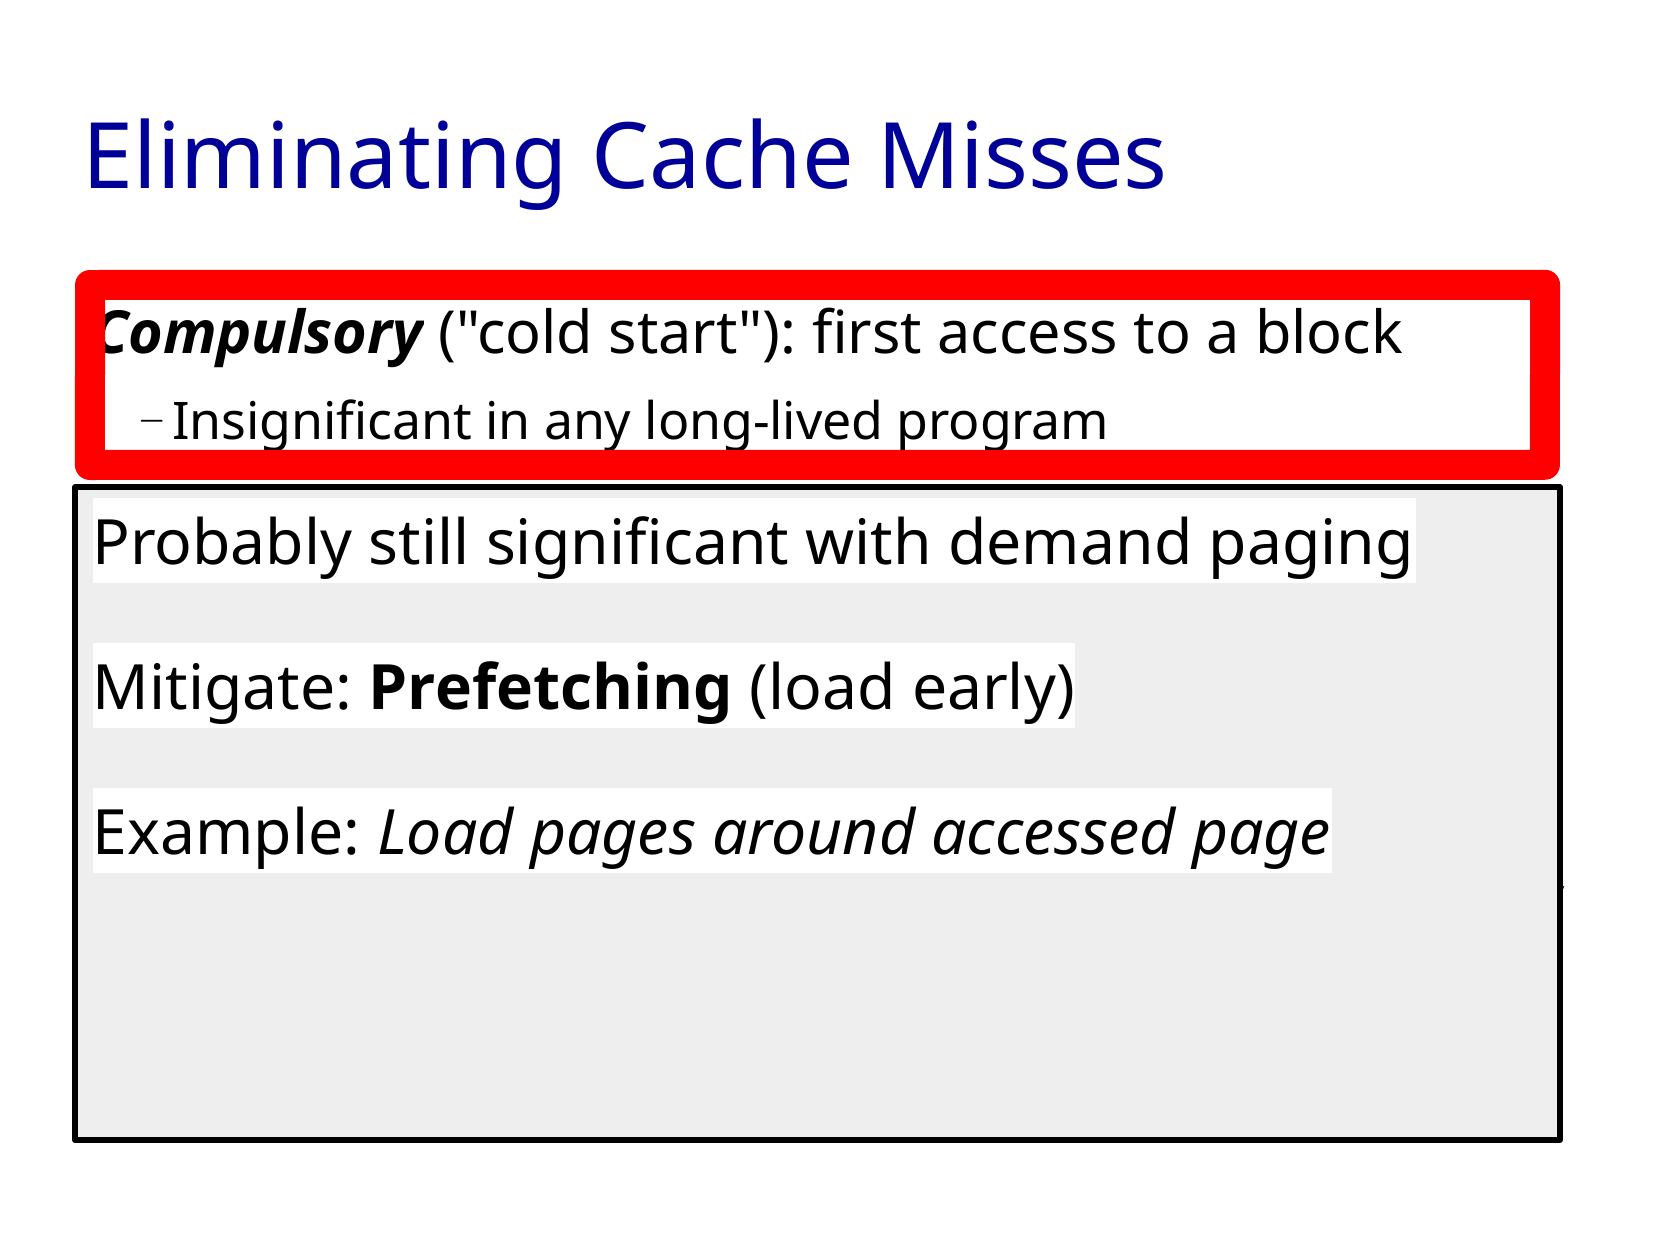

# Eliminating Cache Misses
Compulsory ("cold start"): first access to a block
Insignificant in any long-lived program
Capacity: not enough space in cache
Conflict: memory locations map to same cache location
Coherence (invalidation): memory updated externally
Example: multiple cores, I/O
Probably still significant with demand paging
Mitigate: Prefetching (load early)
Example: Load pages around accessed page